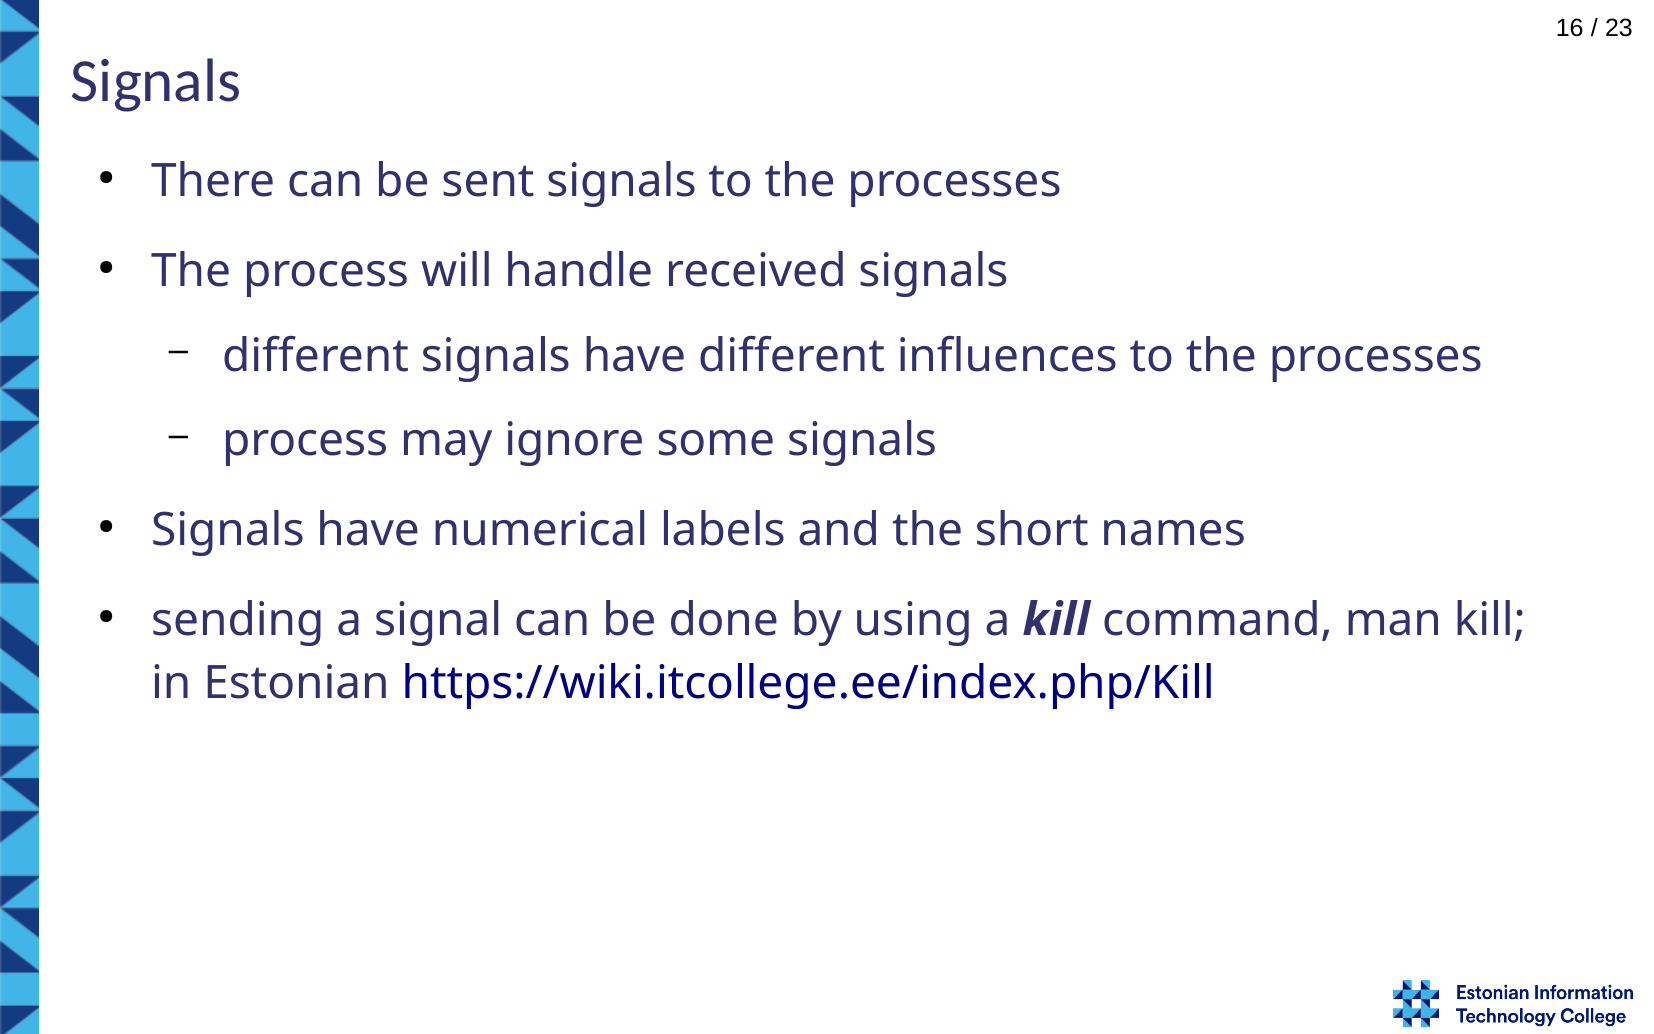

# Signals
There can be sent signals to the processes
The process will handle received signals
different signals have different influences to the processes
process may ignore some signals
Signals have numerical labels and the short names
sending a signal can be done by using a kill command, man kill; in Estonian https://wiki.itcollege.ee/index.php/Kill